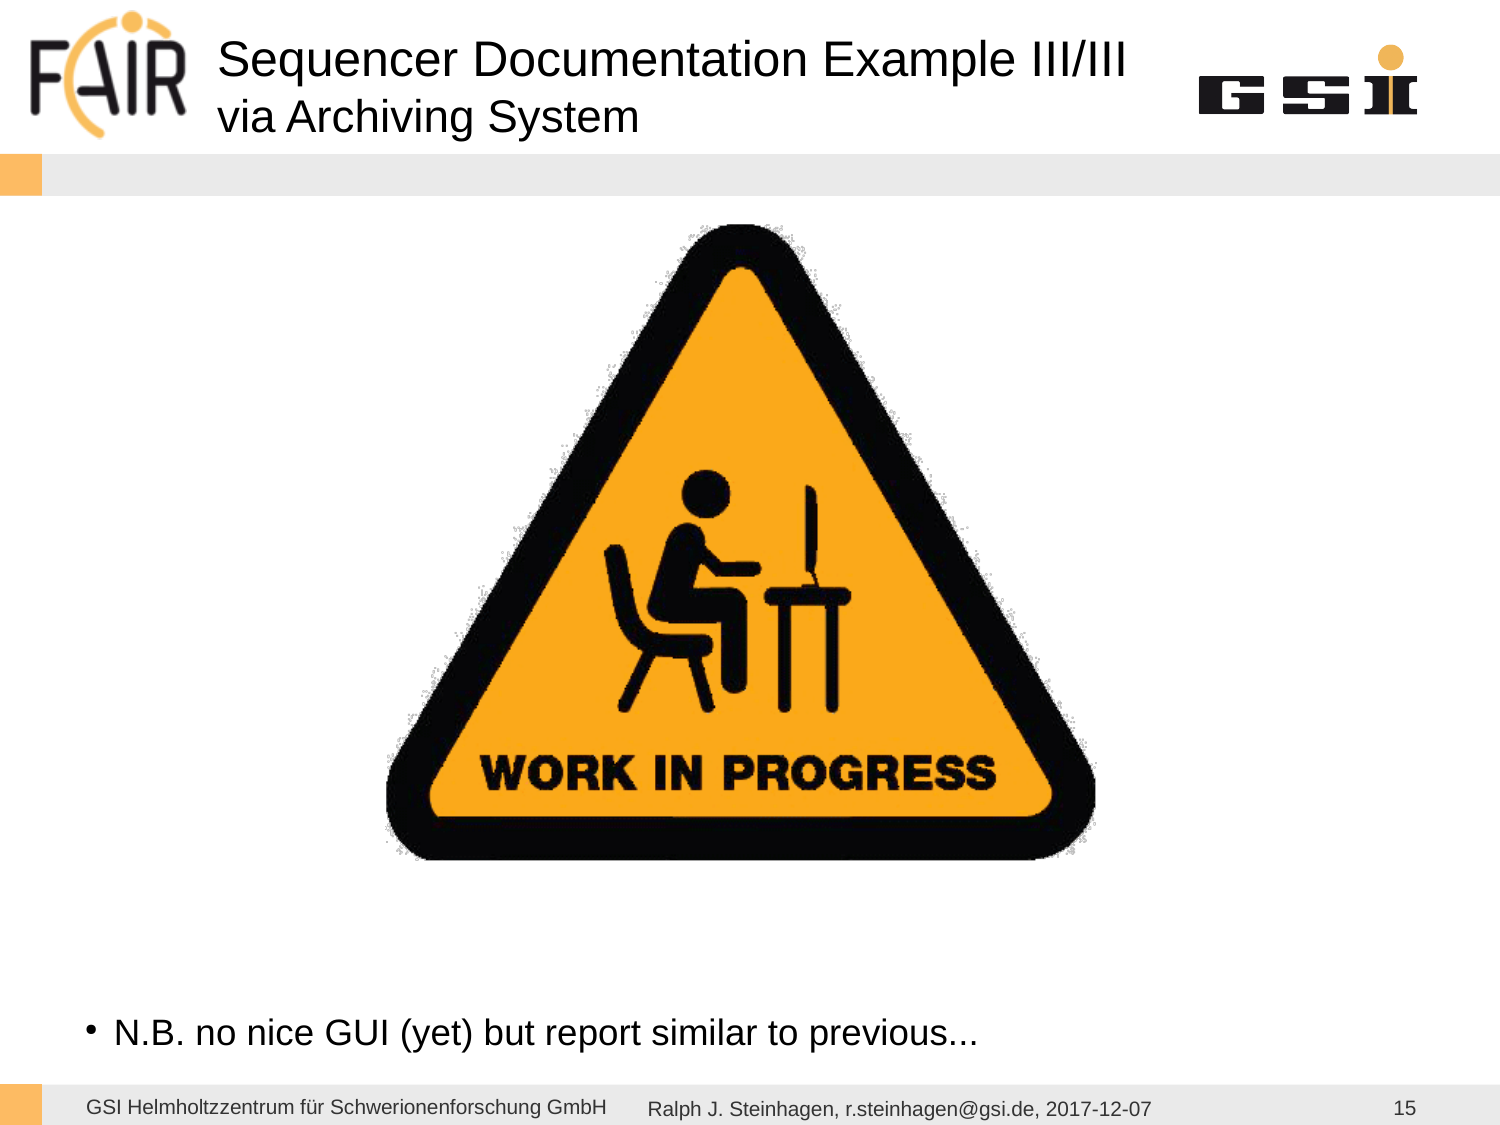

# Sequencer Documentation Example III/III via Archiving System
N.B. no nice GUI (yet) but report similar to previous...